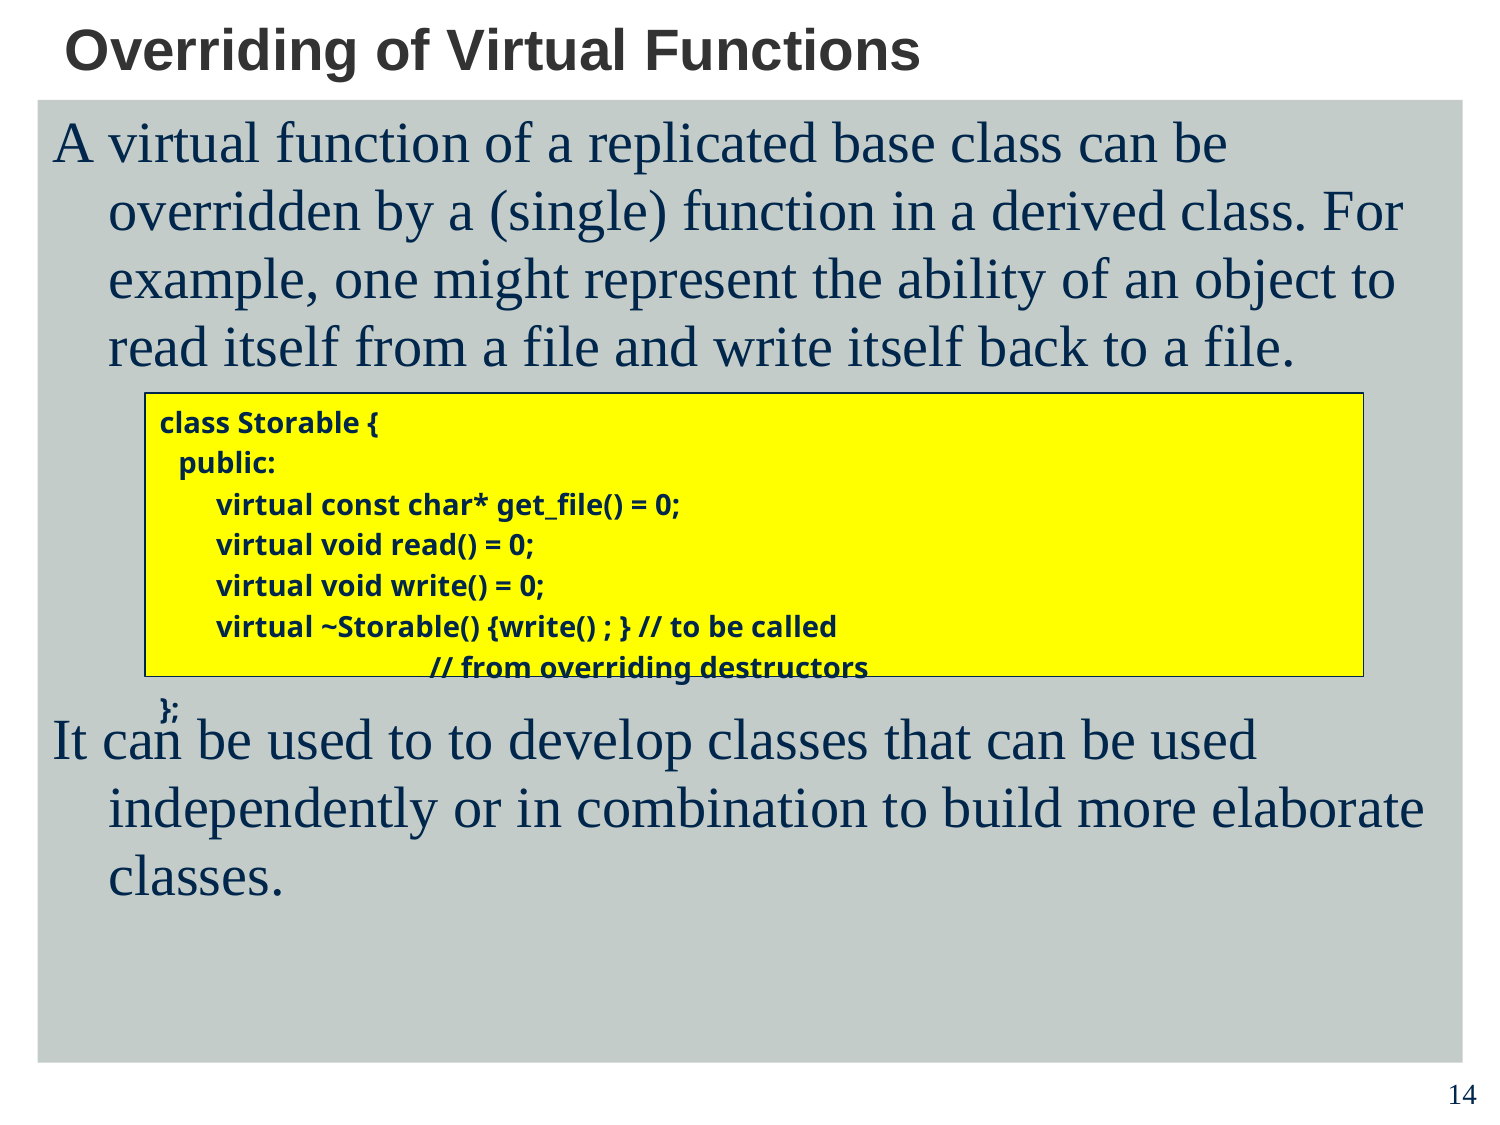

# Overriding of Virtual Functions
A virtual function of a replicated base class can be overridden by a (single) function in a derived class. For example, one might represent the ability of an object to read itself from a file and write itself back to a file.
It can be used to to develop classes that can be used independently or in combination to build more elaborate classes.
class Storable {
	public:
		virtual const char* get_file() = 0;
		virtual void read() = 0;
		virtual void write() = 0;
		virtual ~Storable() {write() ; } // to be called
 // from overriding destructors
};